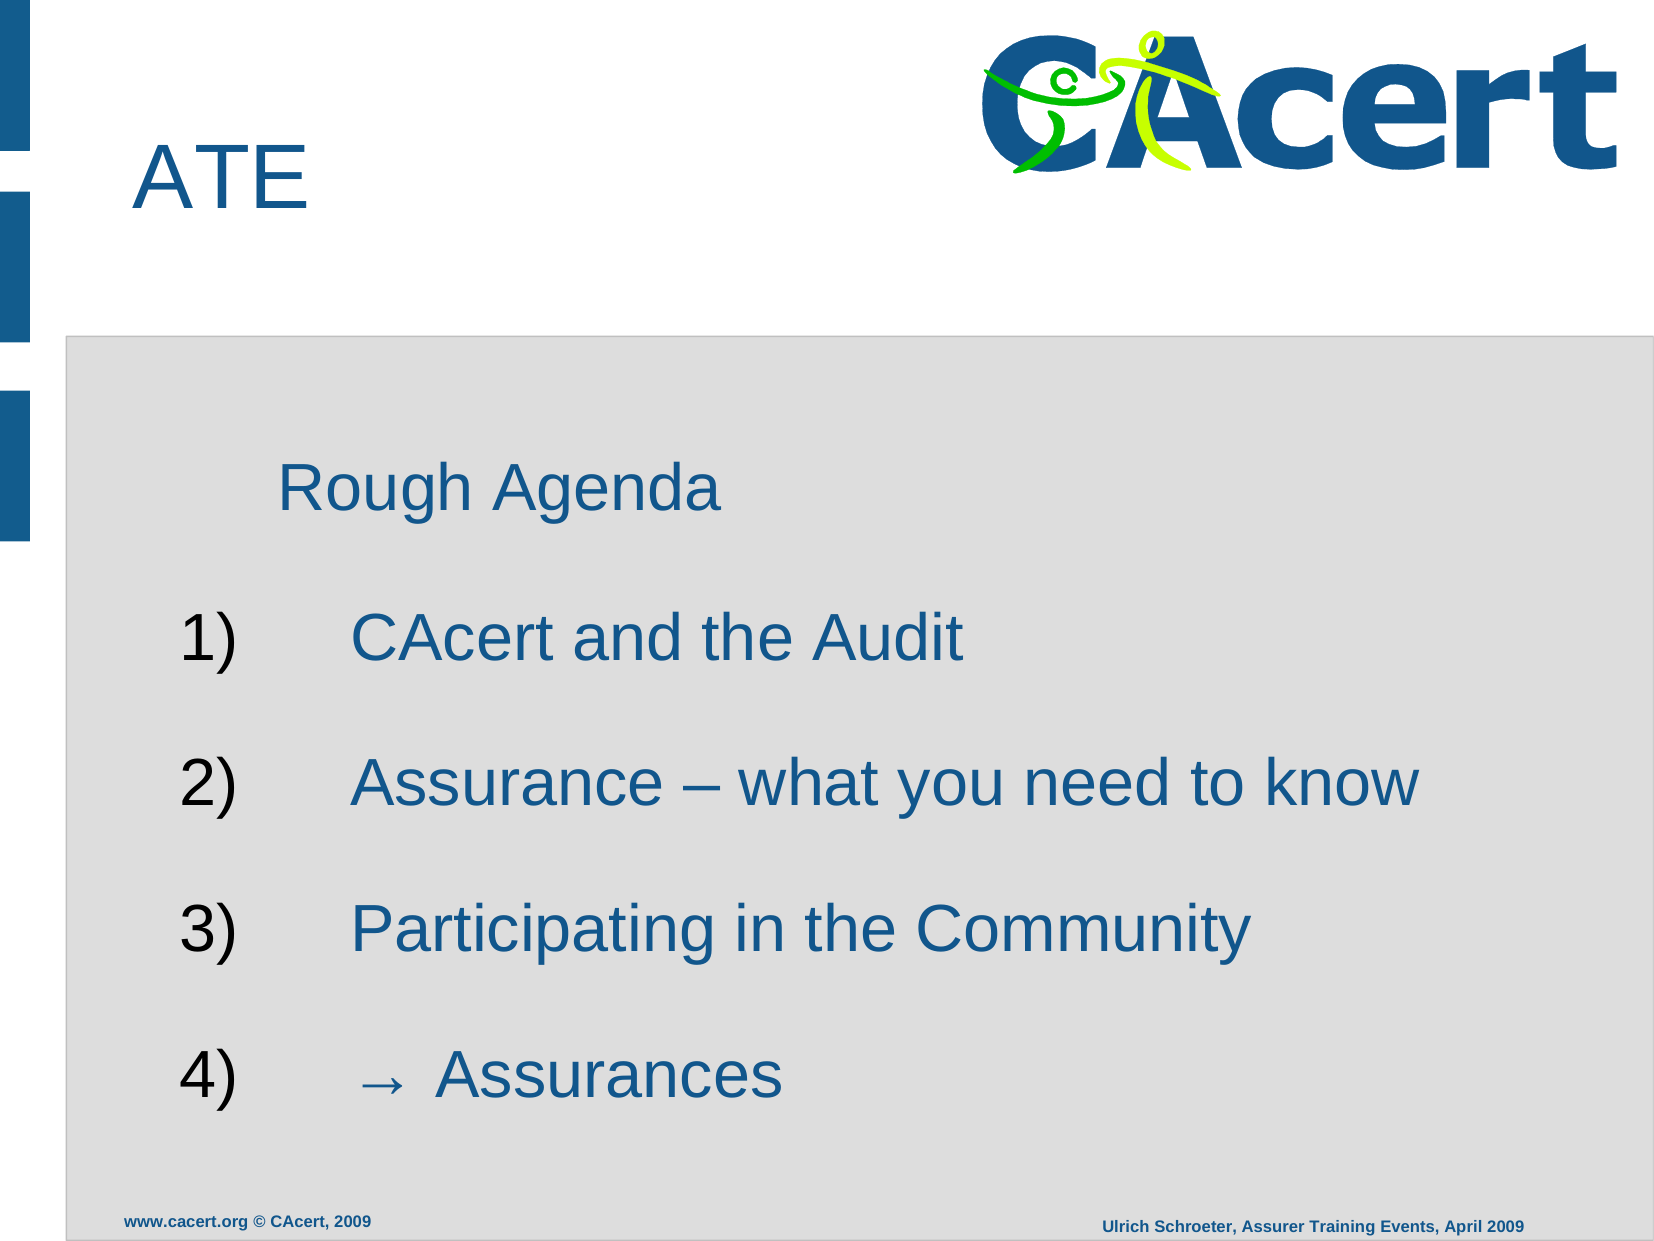

ATE
 Rough Agenda
 CAcert and the Audit
 Assurance – what you need to know
 Participating in the Community
 → Assurances